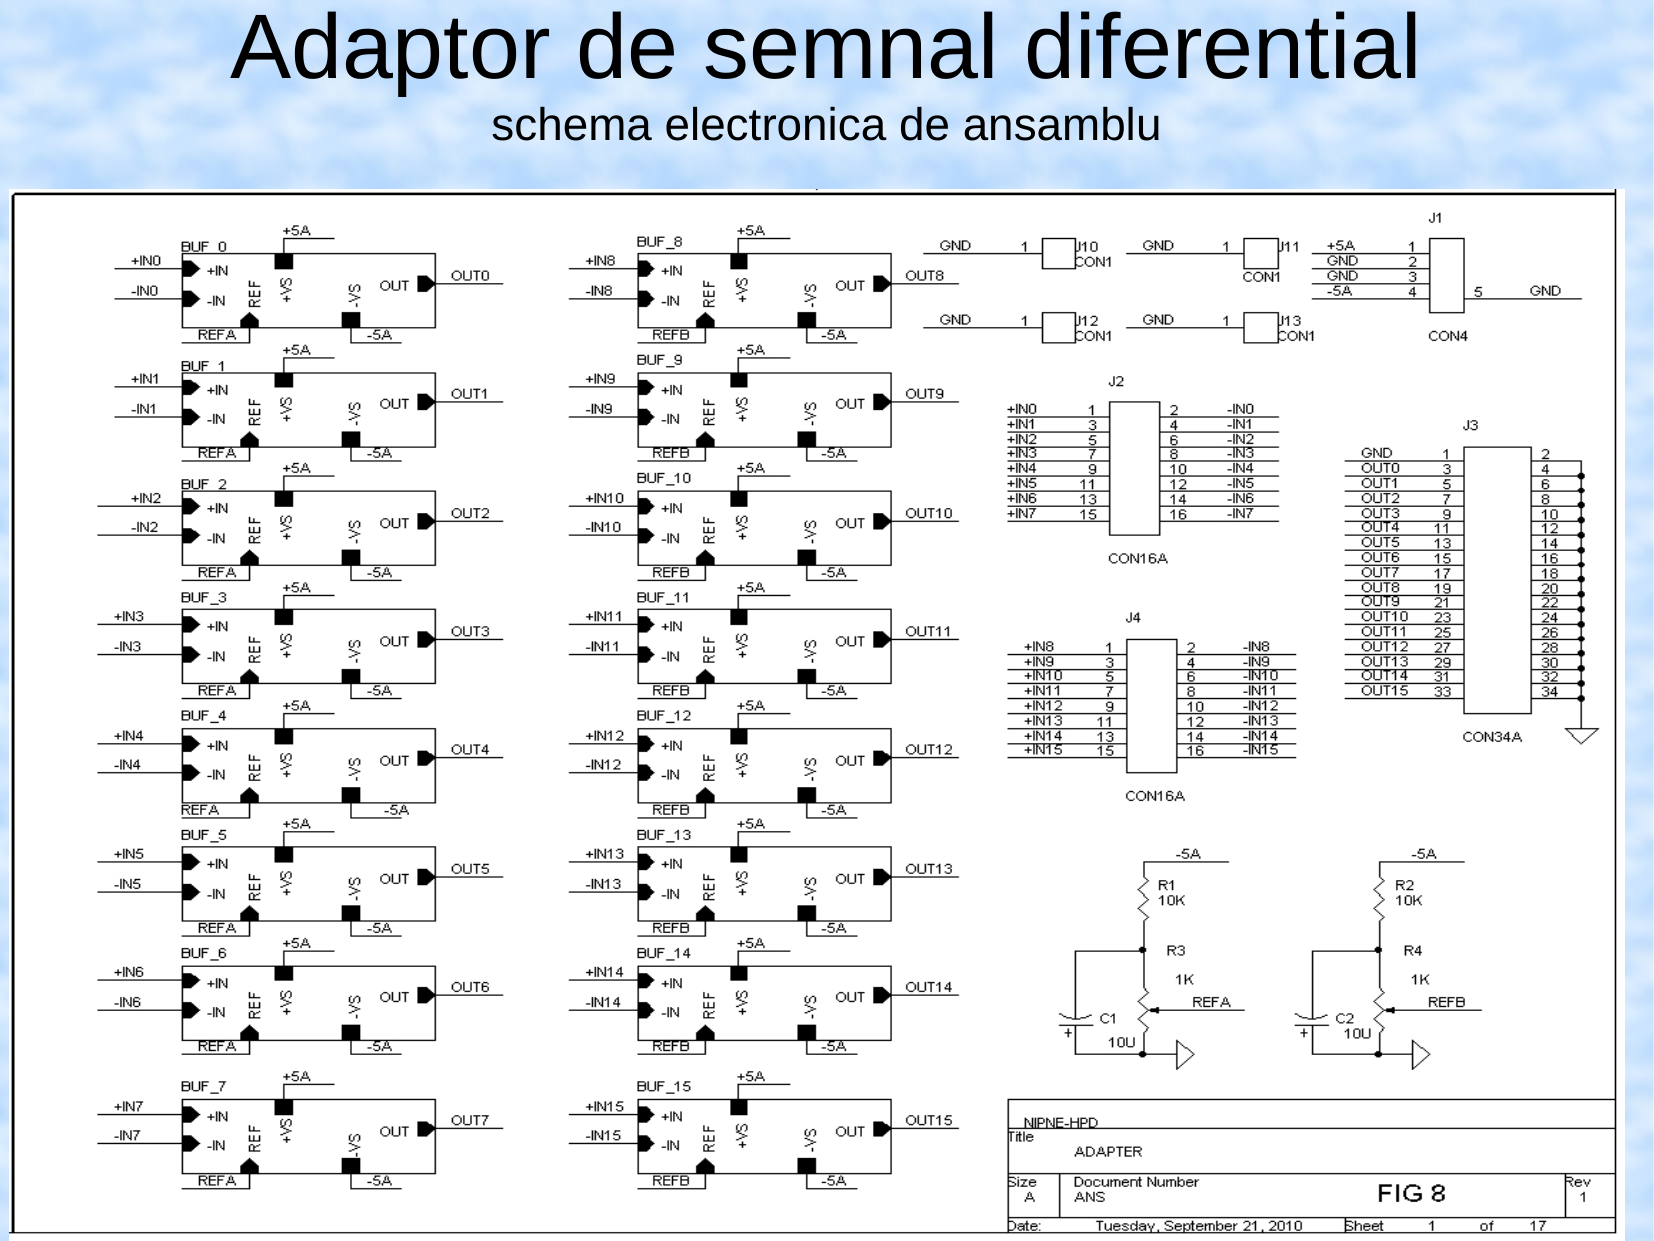

# Adaptor de semnal diferential schema electronica de ansamblu